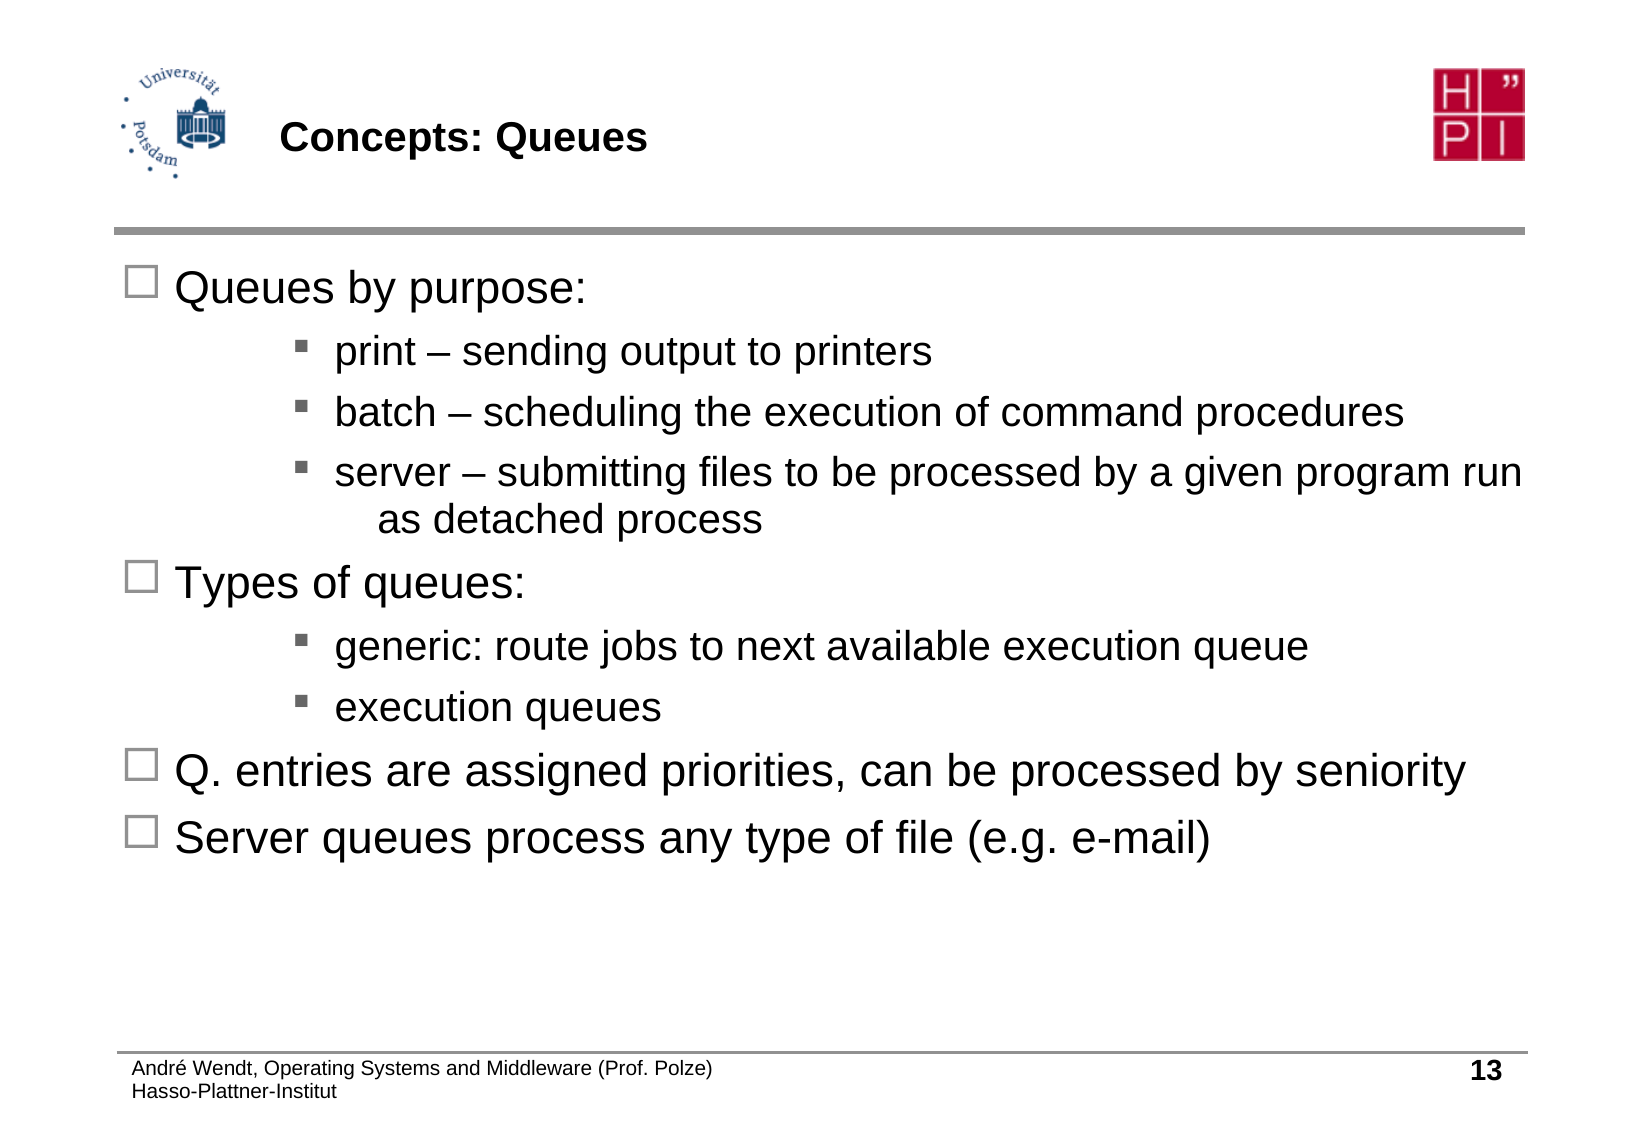

# Concepts: Queues
Queues by purpose:
print – sending output to printers
batch – scheduling the execution of command procedures
server – submitting files to be processed by a given program run as detached process
Types of queues:
generic: route jobs to next available execution queue
execution queues
Q. entries are assigned priorities, can be processed by seniority
Server queues process any type of file (e.g. e-mail)